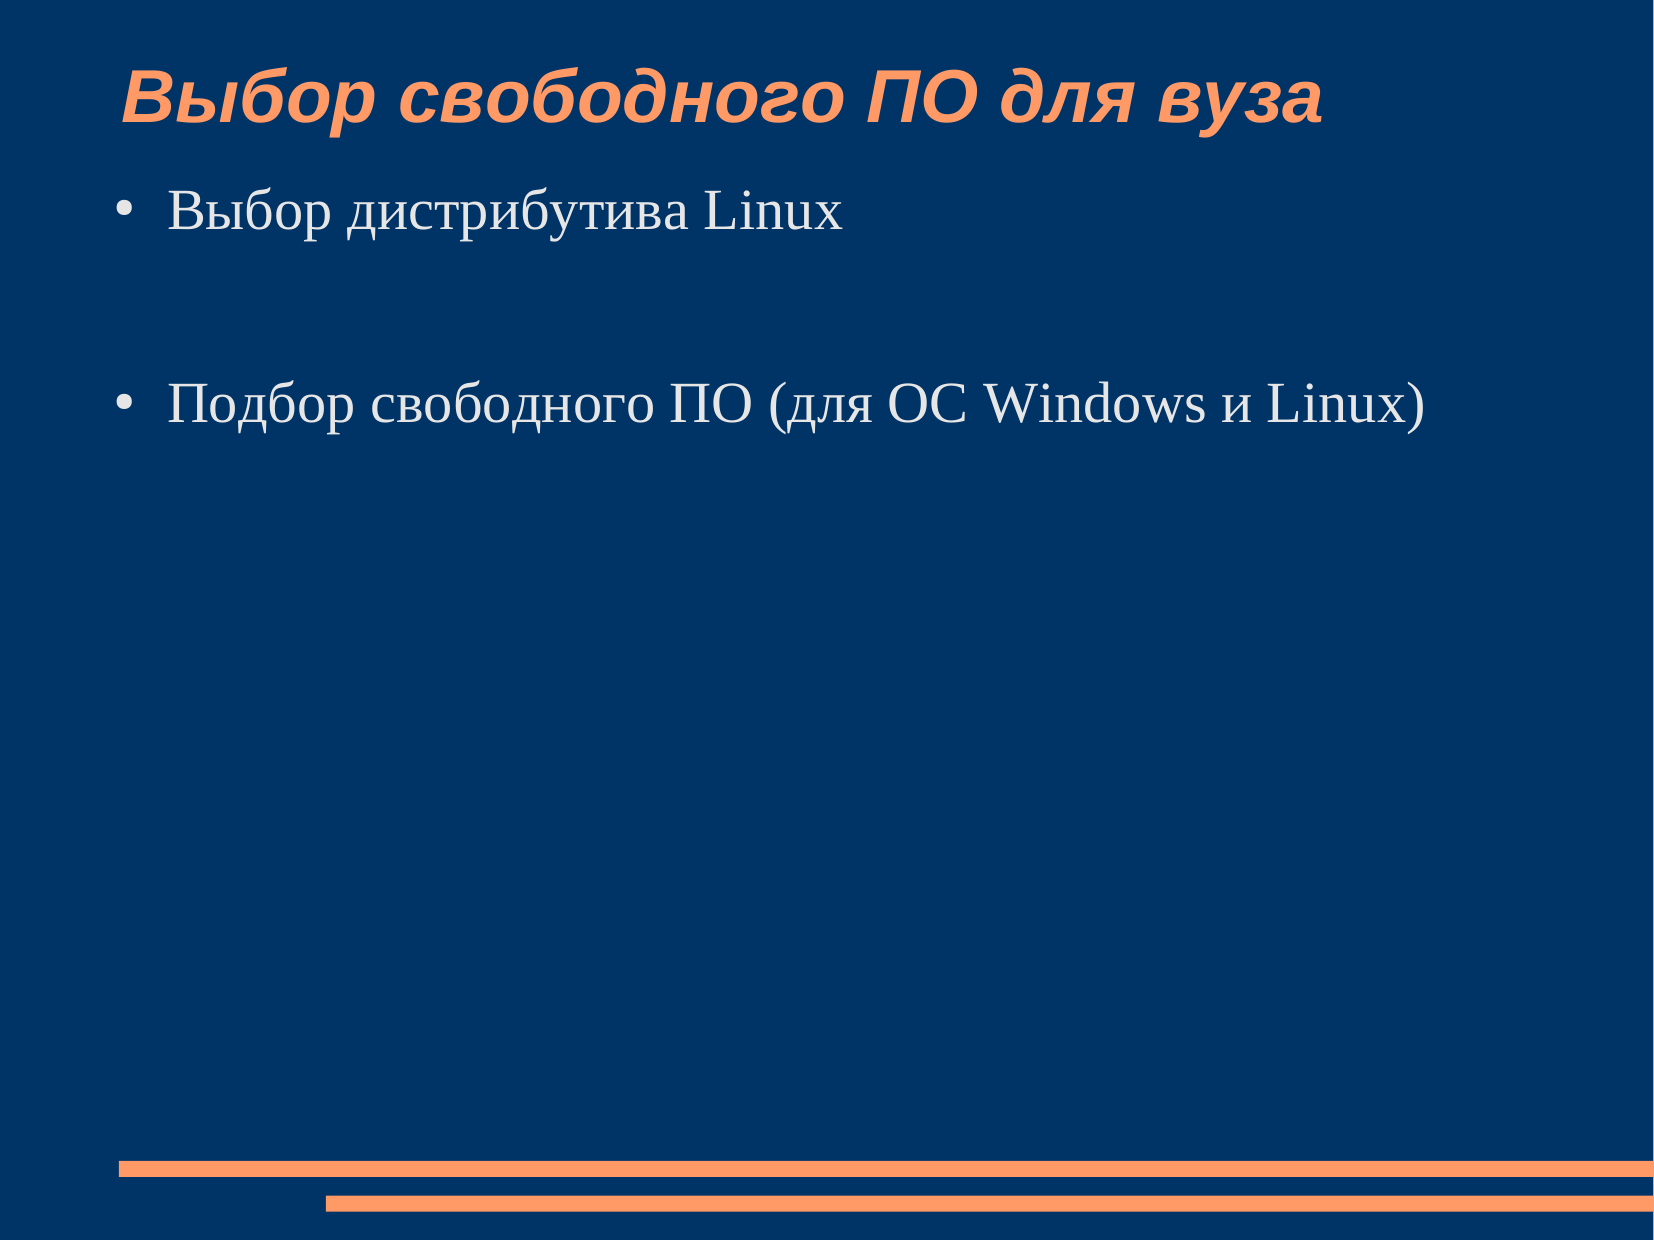

# Выбор свободного ПО для вуза
Выбор дистрибутива Linux
Подбор свободного ПО (для ОС Windows и Linux)